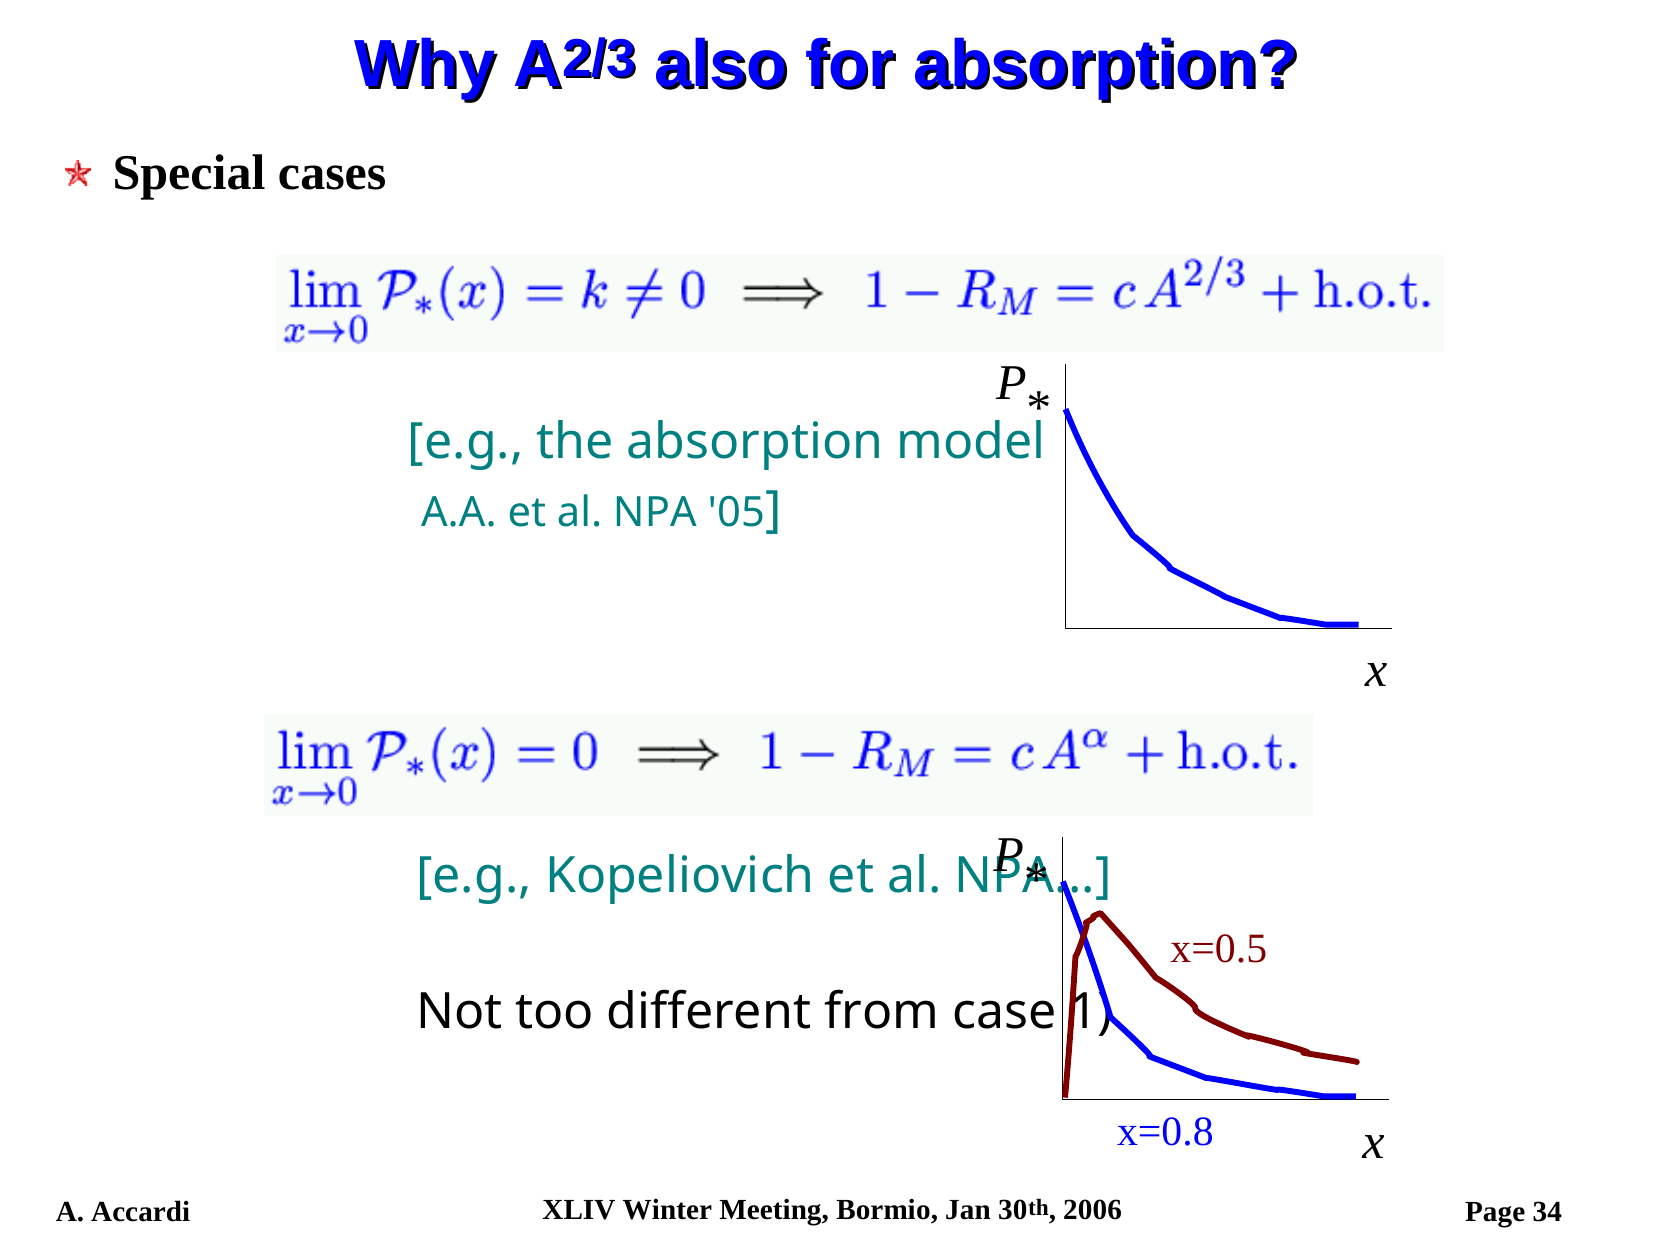

Why A2/3 also for absorption?
Special cases
[e.g., the absorption model
 A.A. et al. NPA '05]
P*
x
[e.g., Kopeliovich et al. NPA...]
Not too different from case 1)
P*
x=0.5
x=0.8
x
A. Accardi
XLIV Winter Meeting, Bormio, Jan 30th, 2006
Page